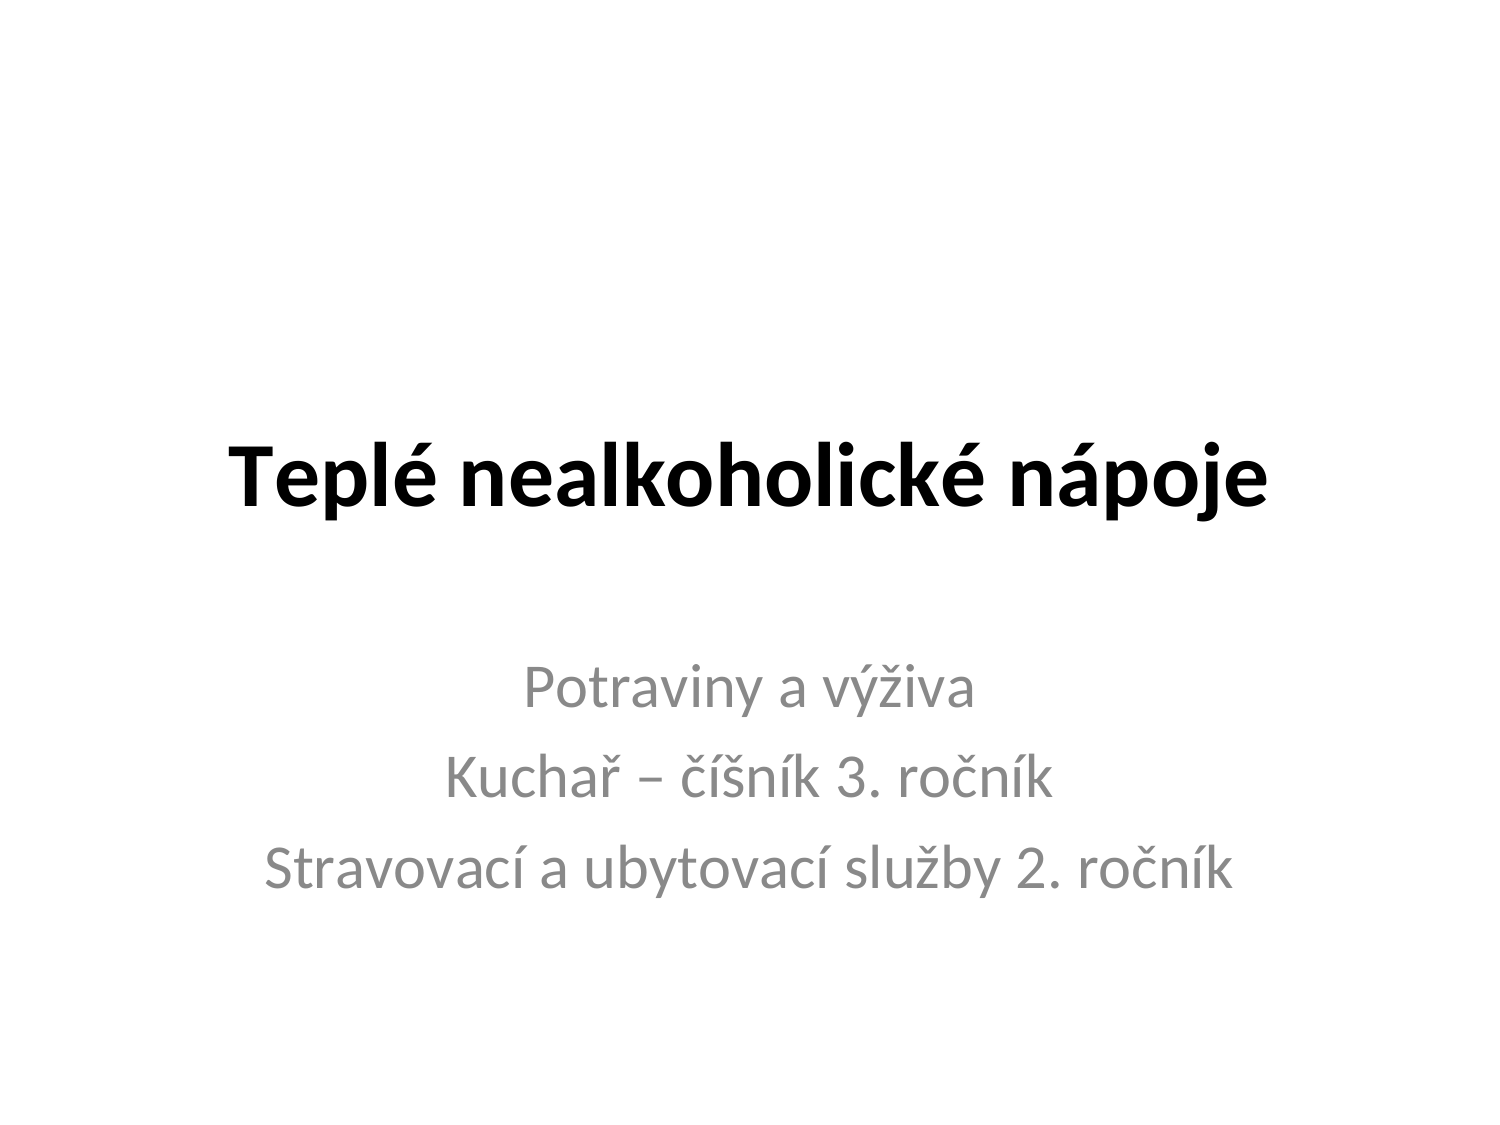

# Teplé nealkoholické nápoje
Potraviny a výživa
Kuchař – číšník 3. ročník
Stravovací a ubytovací služby 2. ročník